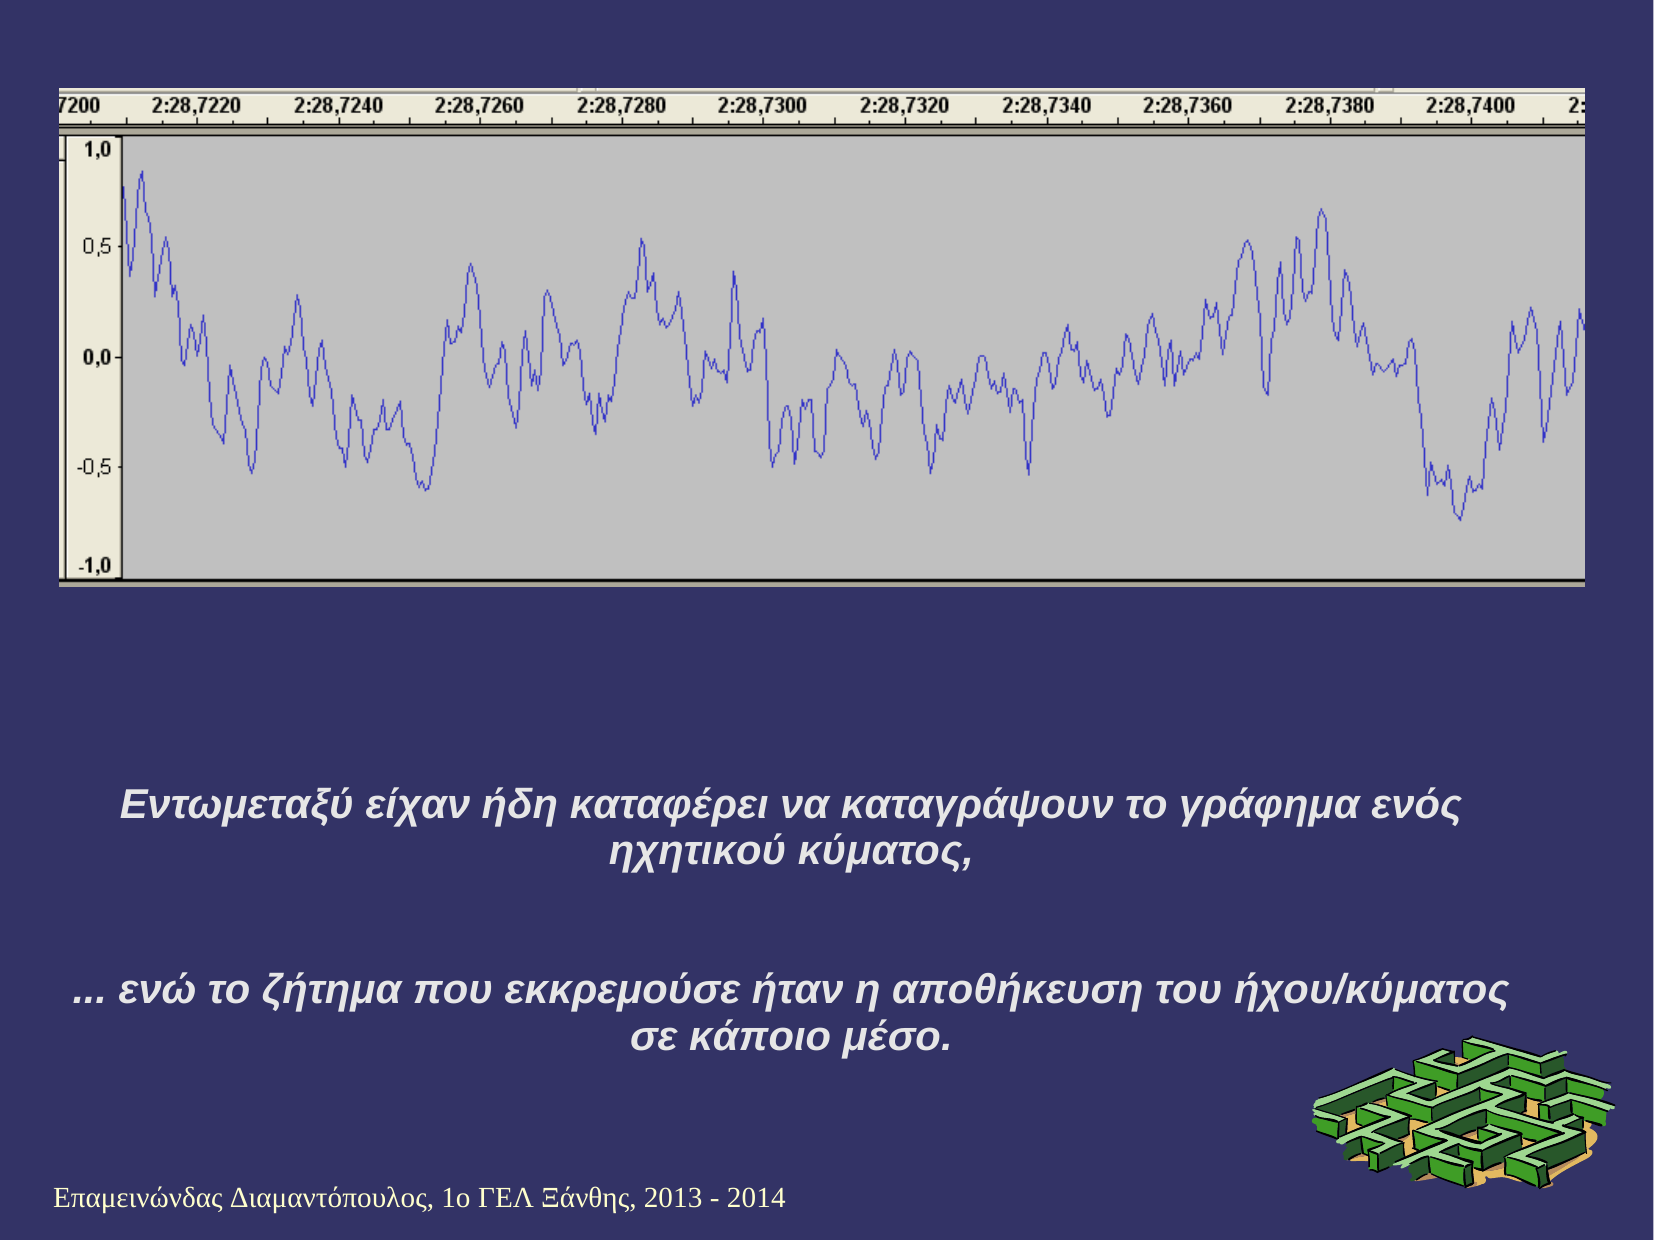

# Εντωμεταξύ είχαν ήδη καταφέρει να καταγράψουν το γράφημα ενός ηχητικού κύματος, ... ενώ το ζήτημα που εκκρεμούσε ήταν η αποθήκευση του ήχου/κύματος σε κάποιο μέσο.